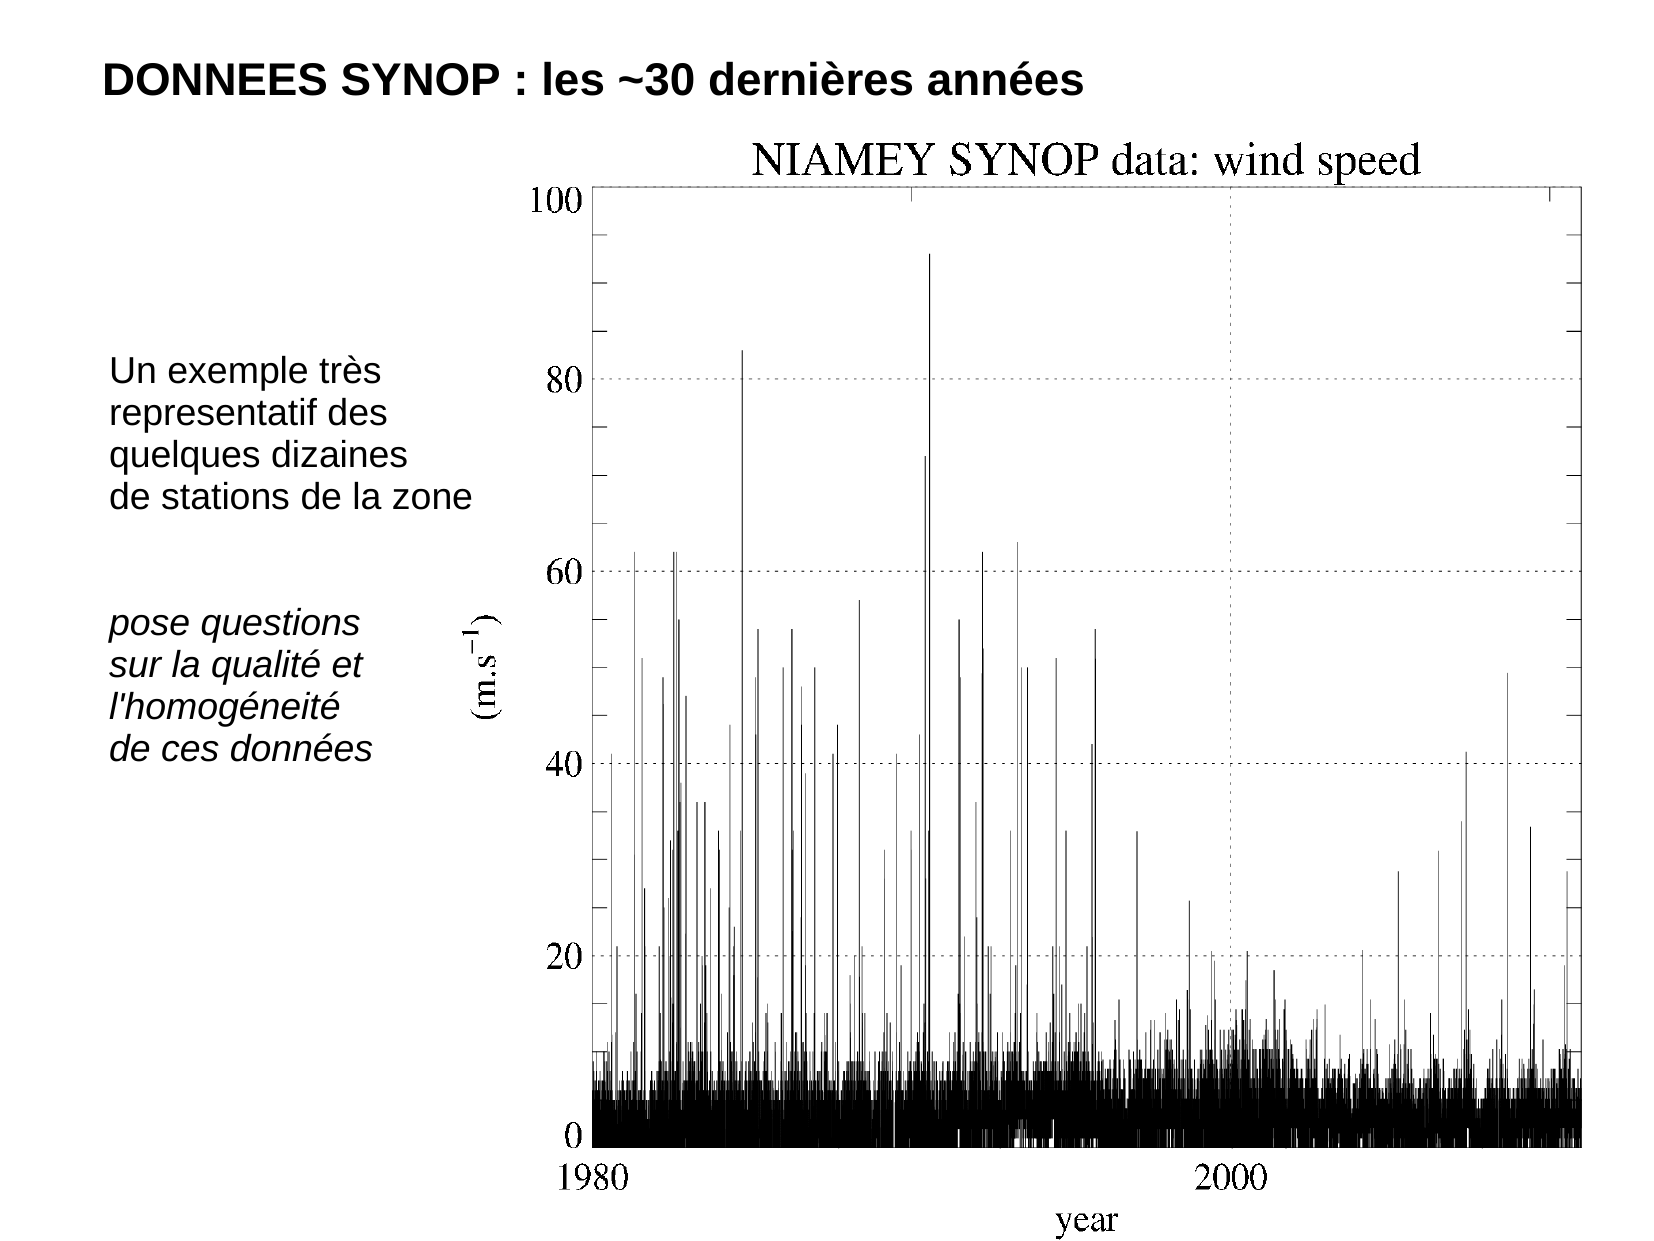

DONNEES SYNOP : les ~30 dernières années
Un exemple très
representatif des
quelques dizaines
de stations de la zone
pose questions
sur la qualité et
l'homogéneité
de ces données